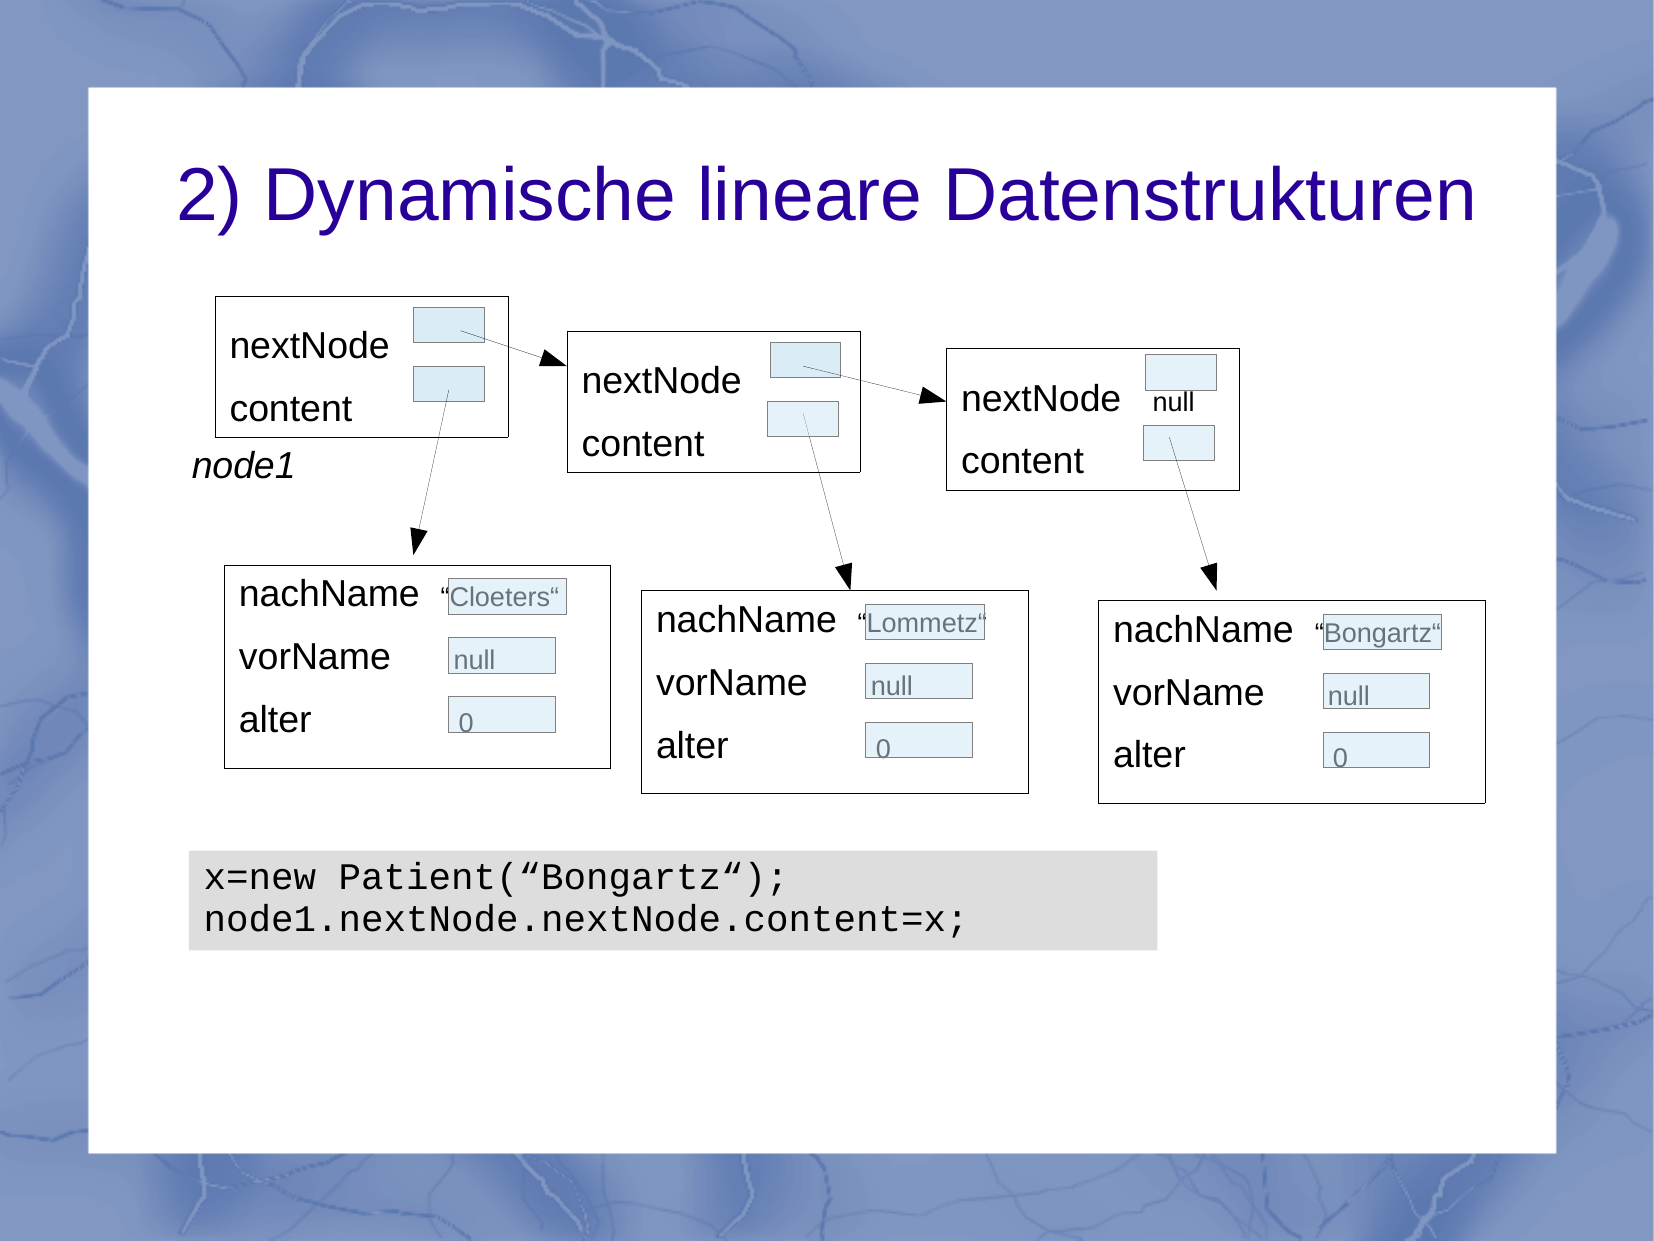

# 2) Dynamische lineare Datenstrukturen
| nextNode content |
| --- |
| nextNode content |
| --- |
| nextNode null content |
| --- |
node1
| nachName “Cloeters“ vorName null alter 0 |
| --- |
| nachName “Lommetz“ vorName null alter 0 |
| --- |
| nachName “Bongartz“ vorName null alter 0 |
| --- |
x=new Patient(“Bongartz“);
node1.nextNode.nextNode.content=x;